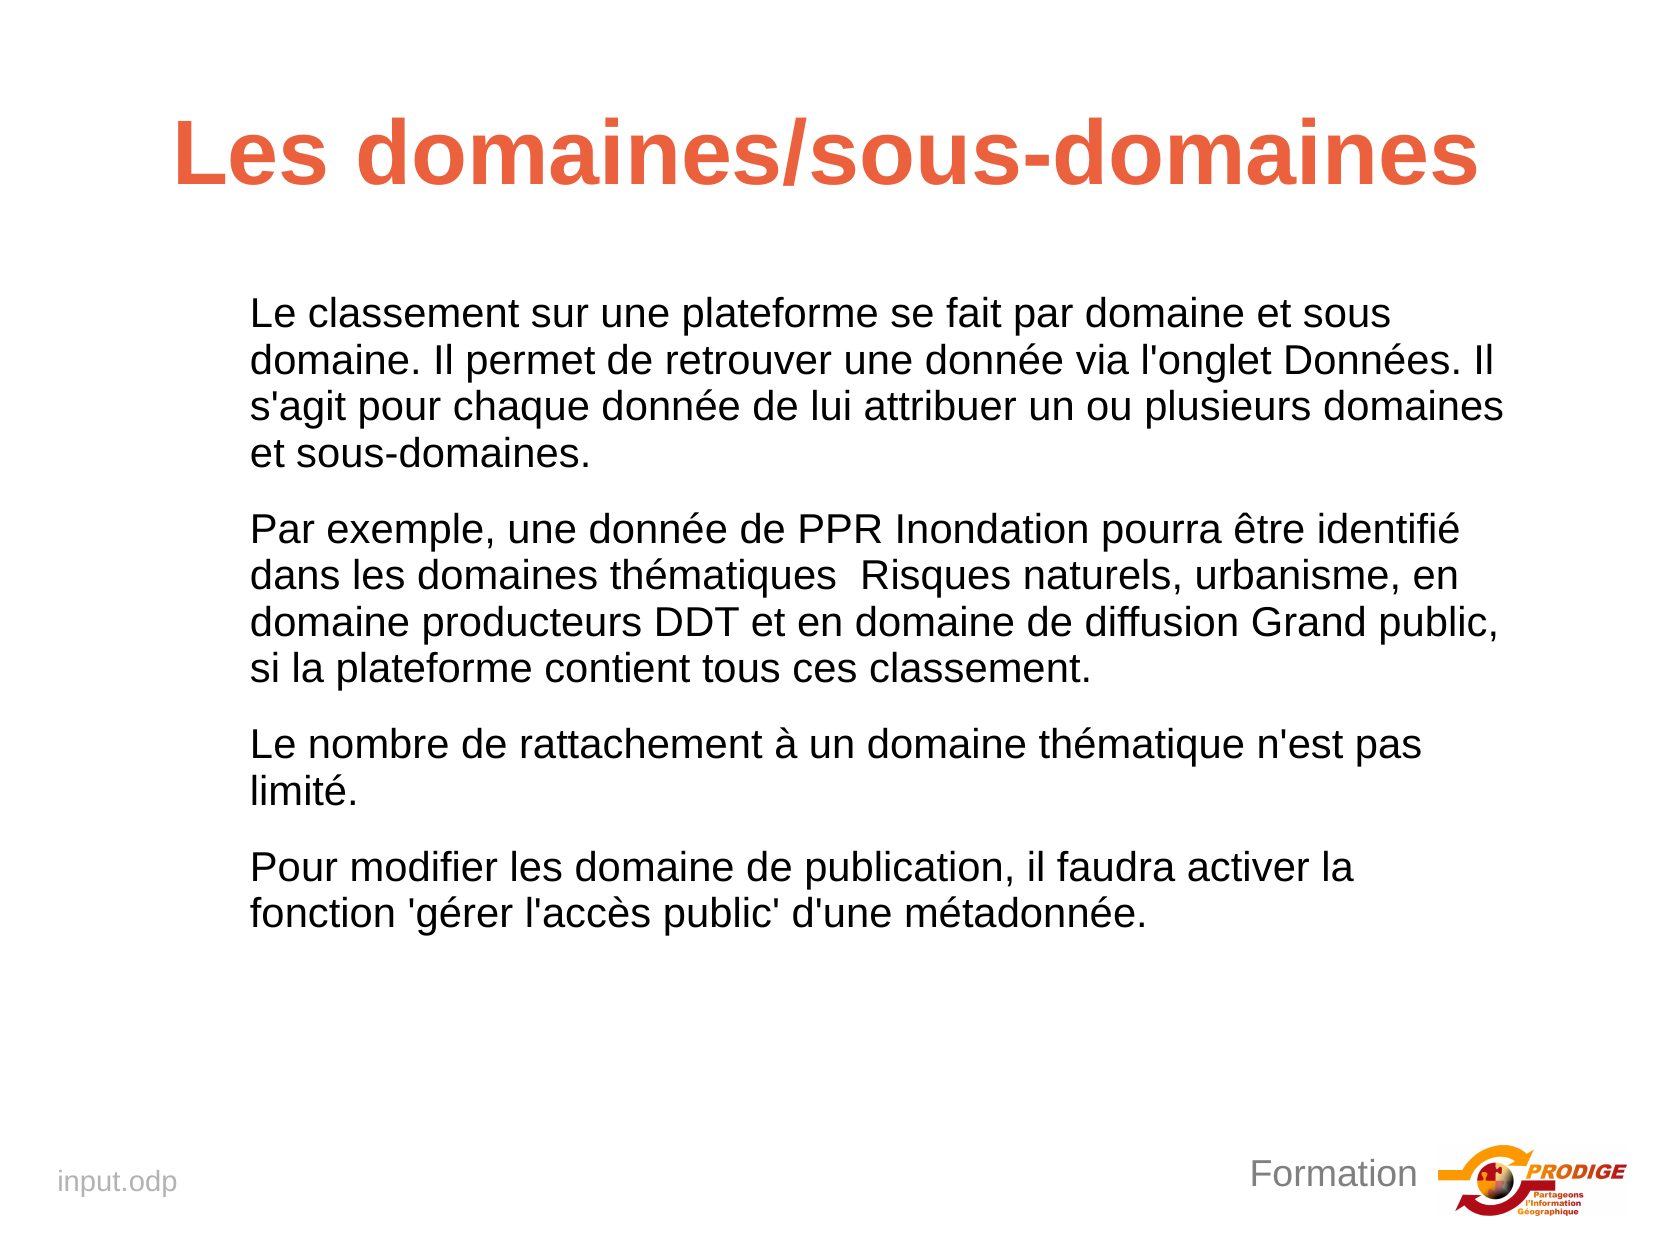

# Les domaines/sous-domaines
Le classement sur une plateforme se fait par domaine et sous domaine. Il permet de retrouver une donnée via l'onglet Données. Il s'agit pour chaque donnée de lui attribuer un ou plusieurs domaines et sous-domaines.
Par exemple, une donnée de PPR Inondation pourra être identifié dans les domaines thématiques Risques naturels, urbanisme, en domaine producteurs DDT et en domaine de diffusion Grand public, si la plateforme contient tous ces classement.
Le nombre de rattachement à un domaine thématique n'est pas limité.
Pour modifier les domaine de publication, il faudra activer la fonction 'gérer l'accès public' d'une métadonnée.